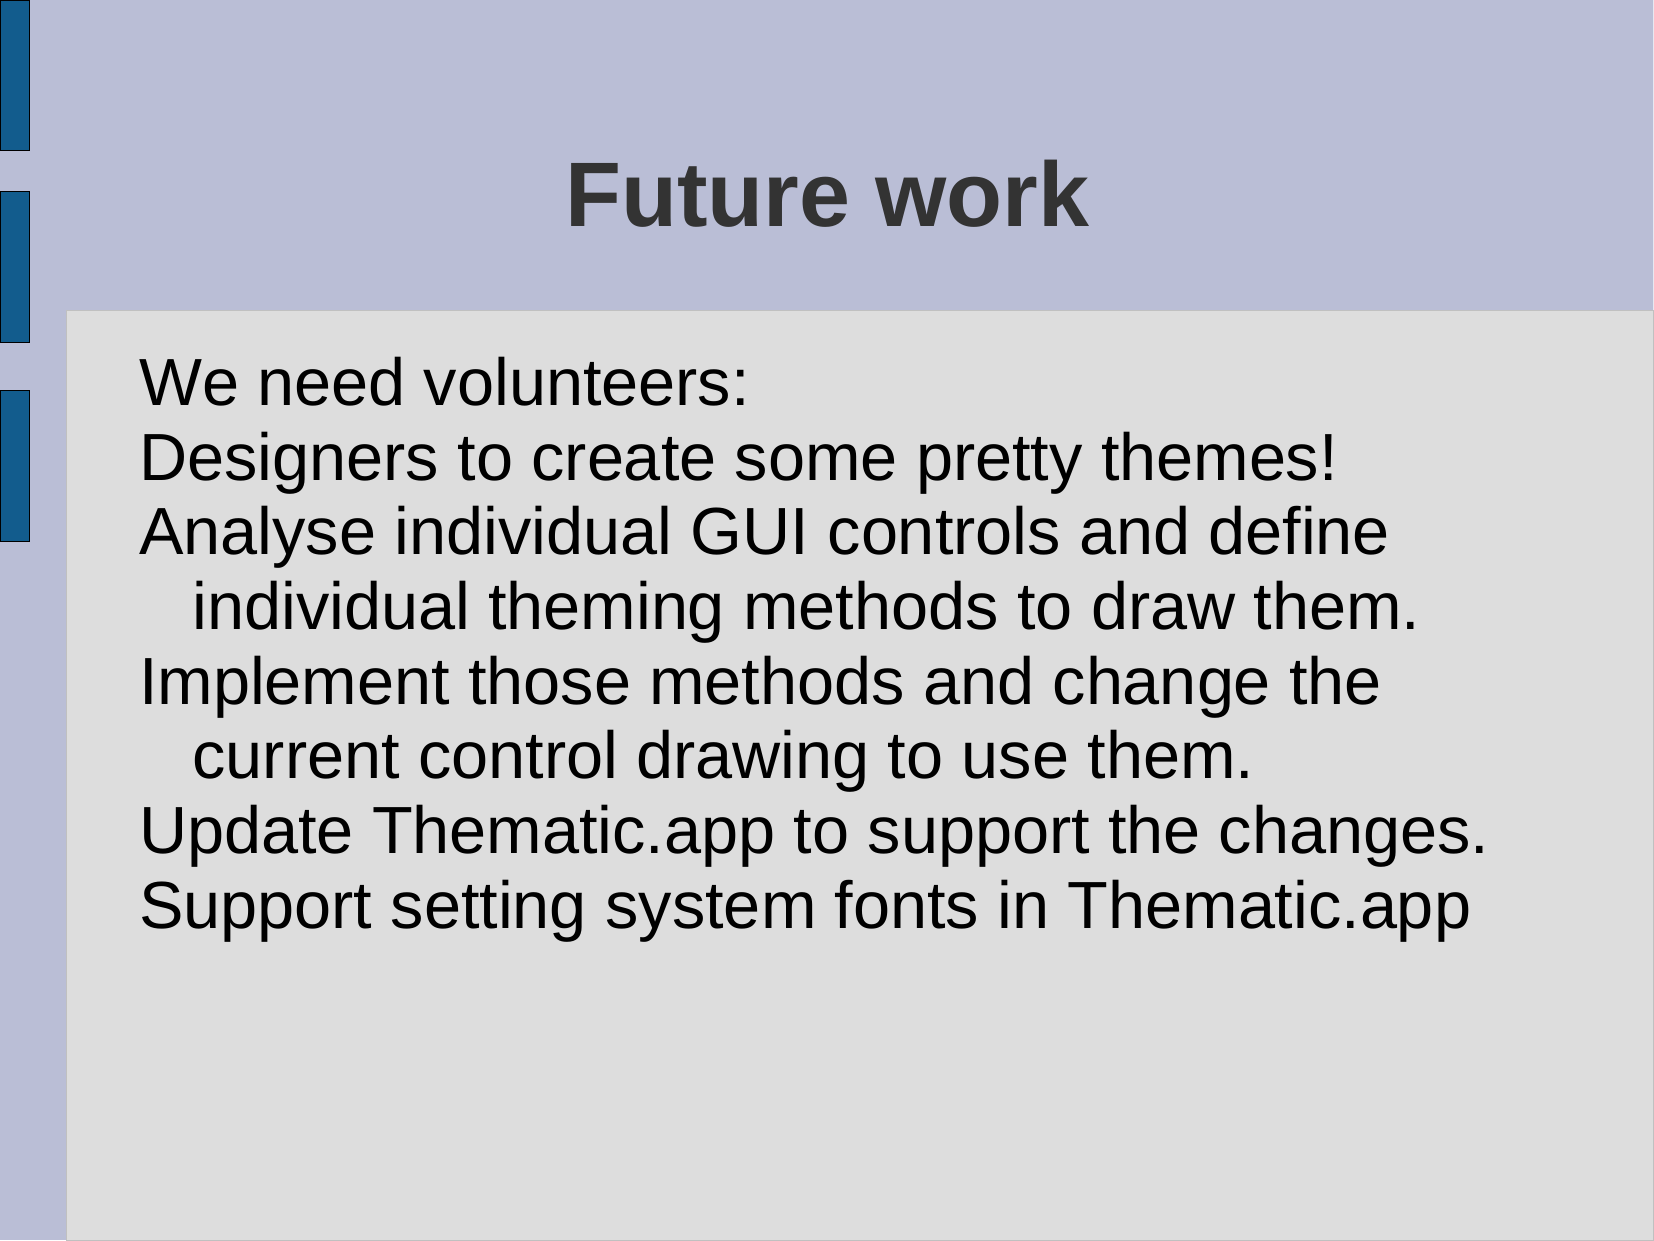

# Future work
We need volunteers:
Designers to create some pretty themes!
Analyse individual GUI controls and define individual theming methods to draw them.
Implement those methods and change the current control drawing to use them.
Update Thematic.app to support the changes.
Support setting system fonts in Thematic.app